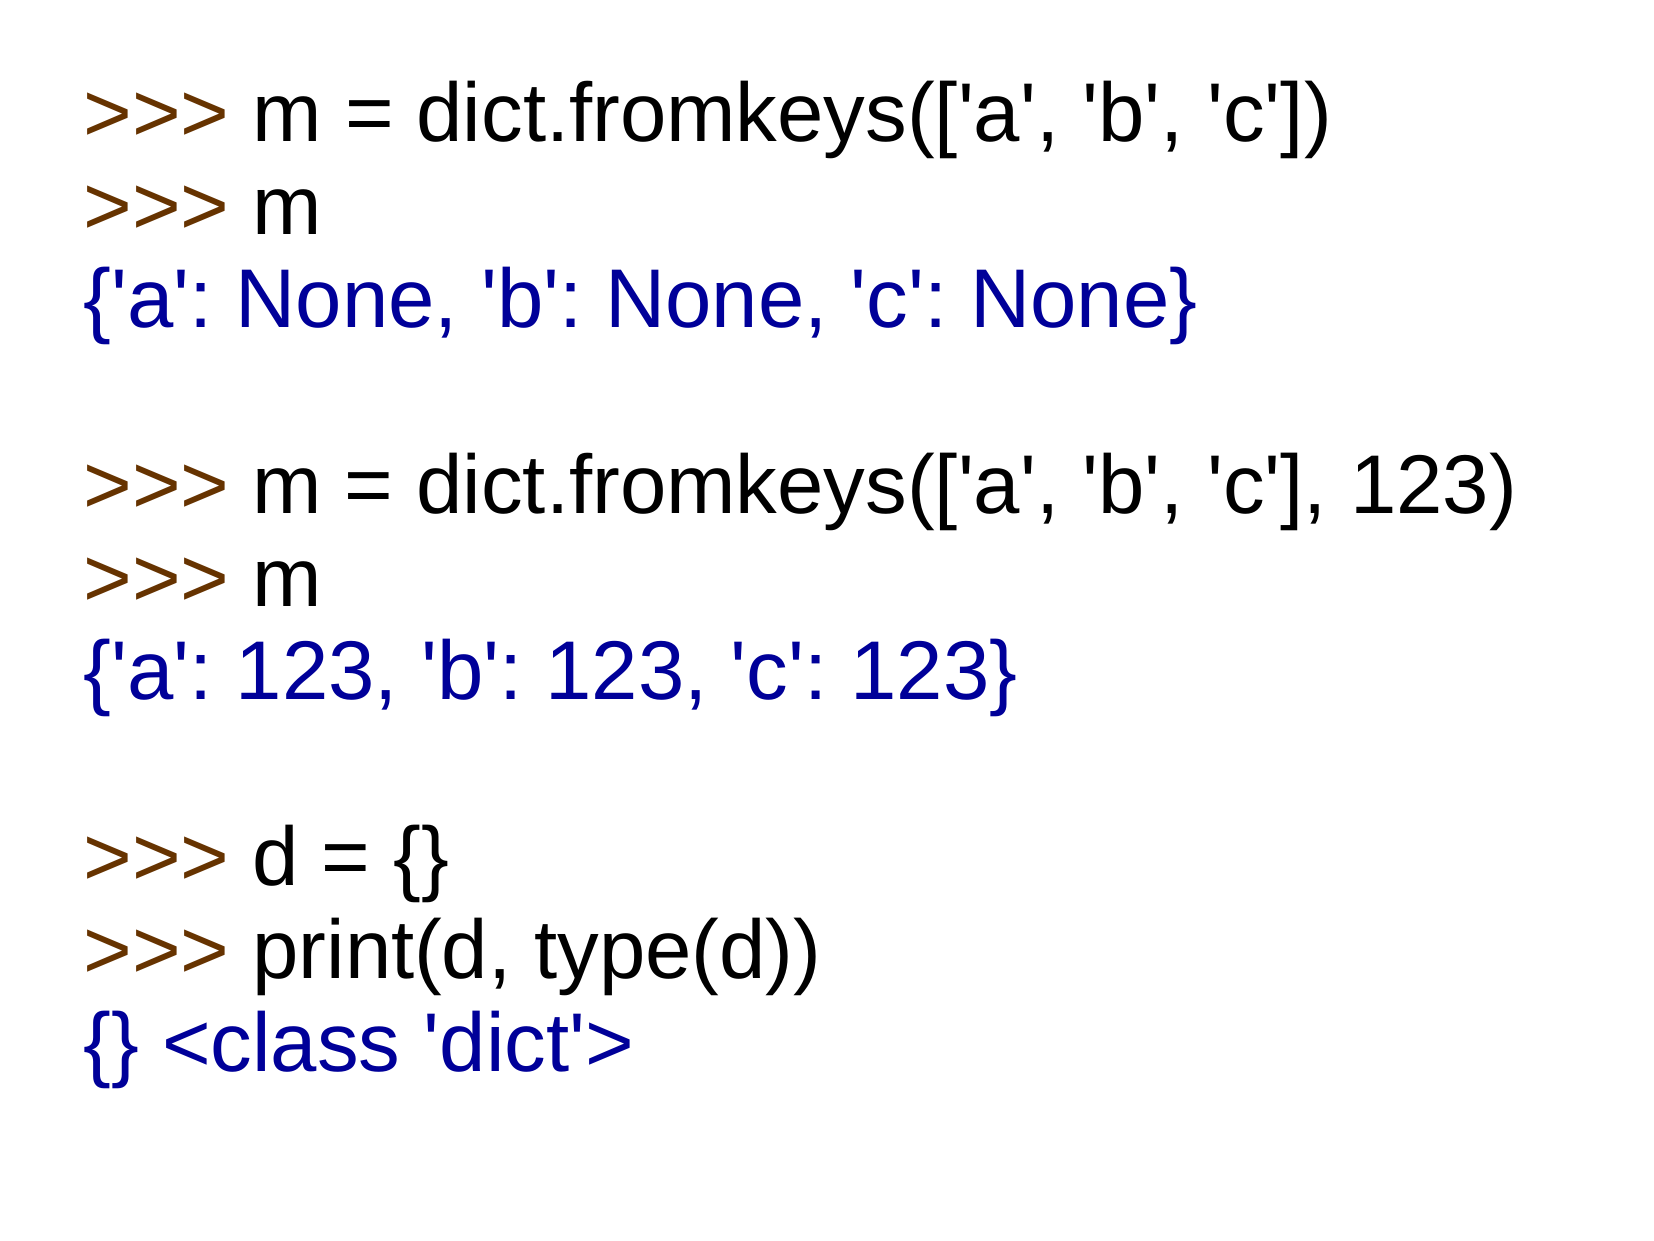

>>> m = dict.fromkeys(['a', 'b', 'c'])
>>> m
{'a': None, 'b': None, 'c': None}
>>> m = dict.fromkeys(['a', 'b', 'c'], 123)
>>> m
{'a': 123, 'b': 123, 'c': 123}
>>> d = {}
>>> print(d, type(d))
{} <class 'dict'>